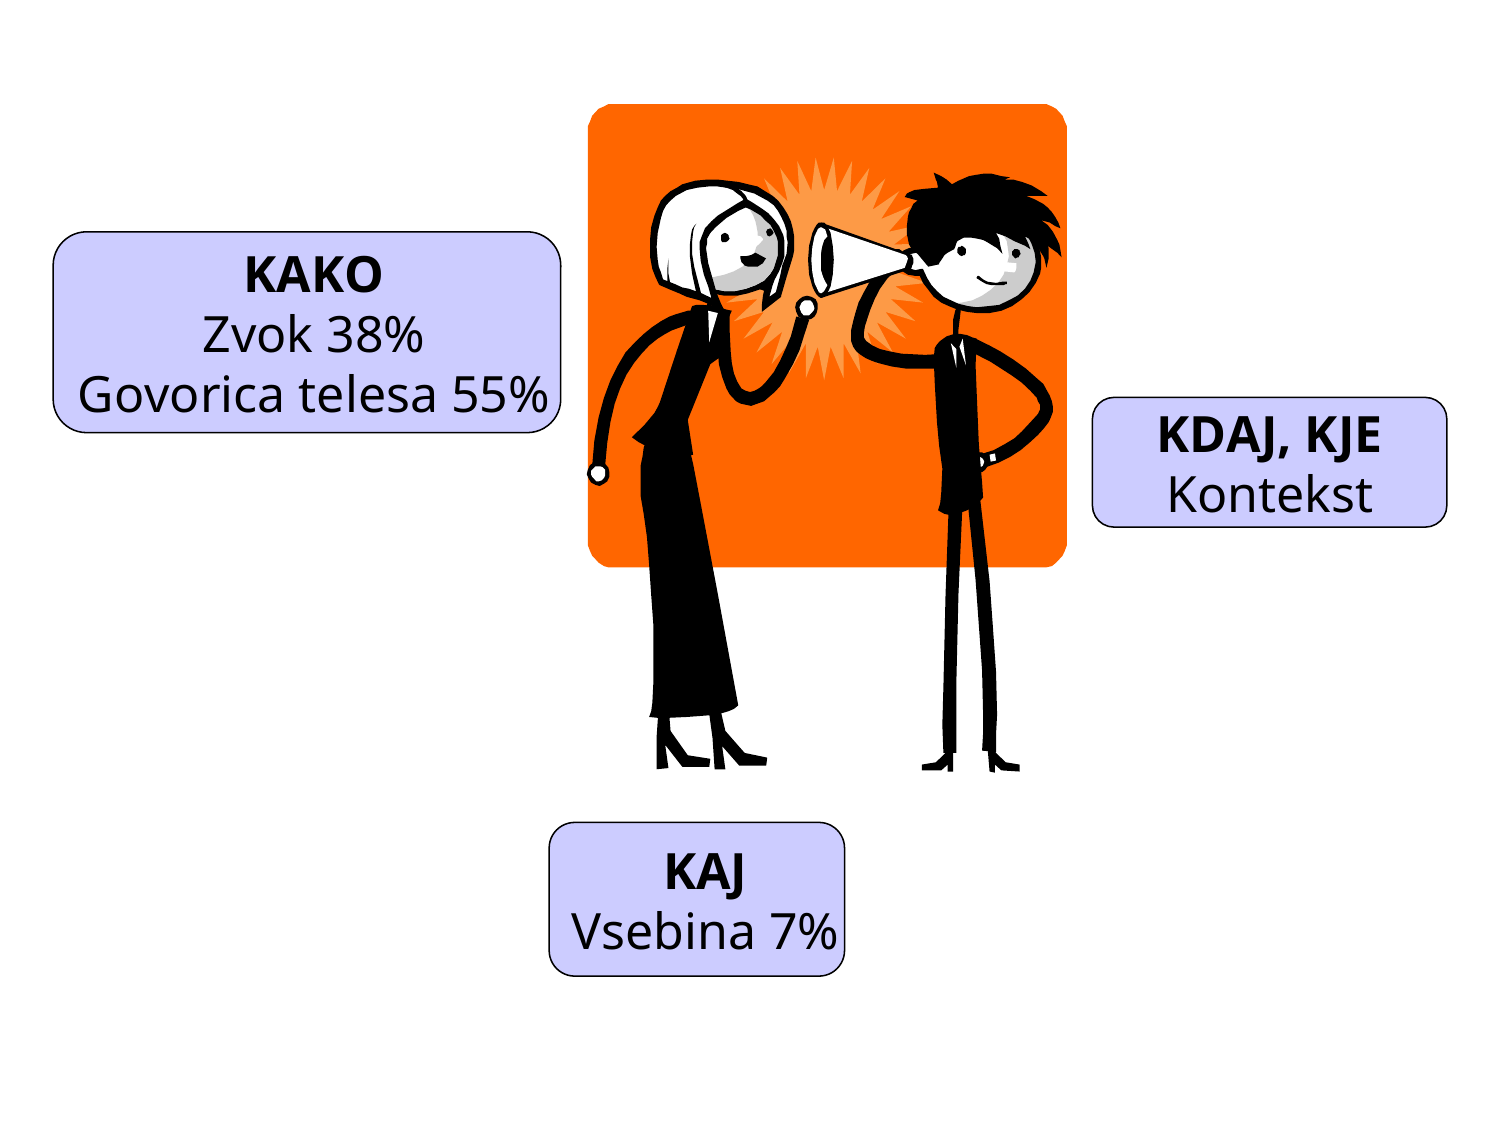

KAKO
Zvok 38%
Govorica telesa 55%
KDAJ, KJE
Kontekst
KAJ
Vsebina 7%